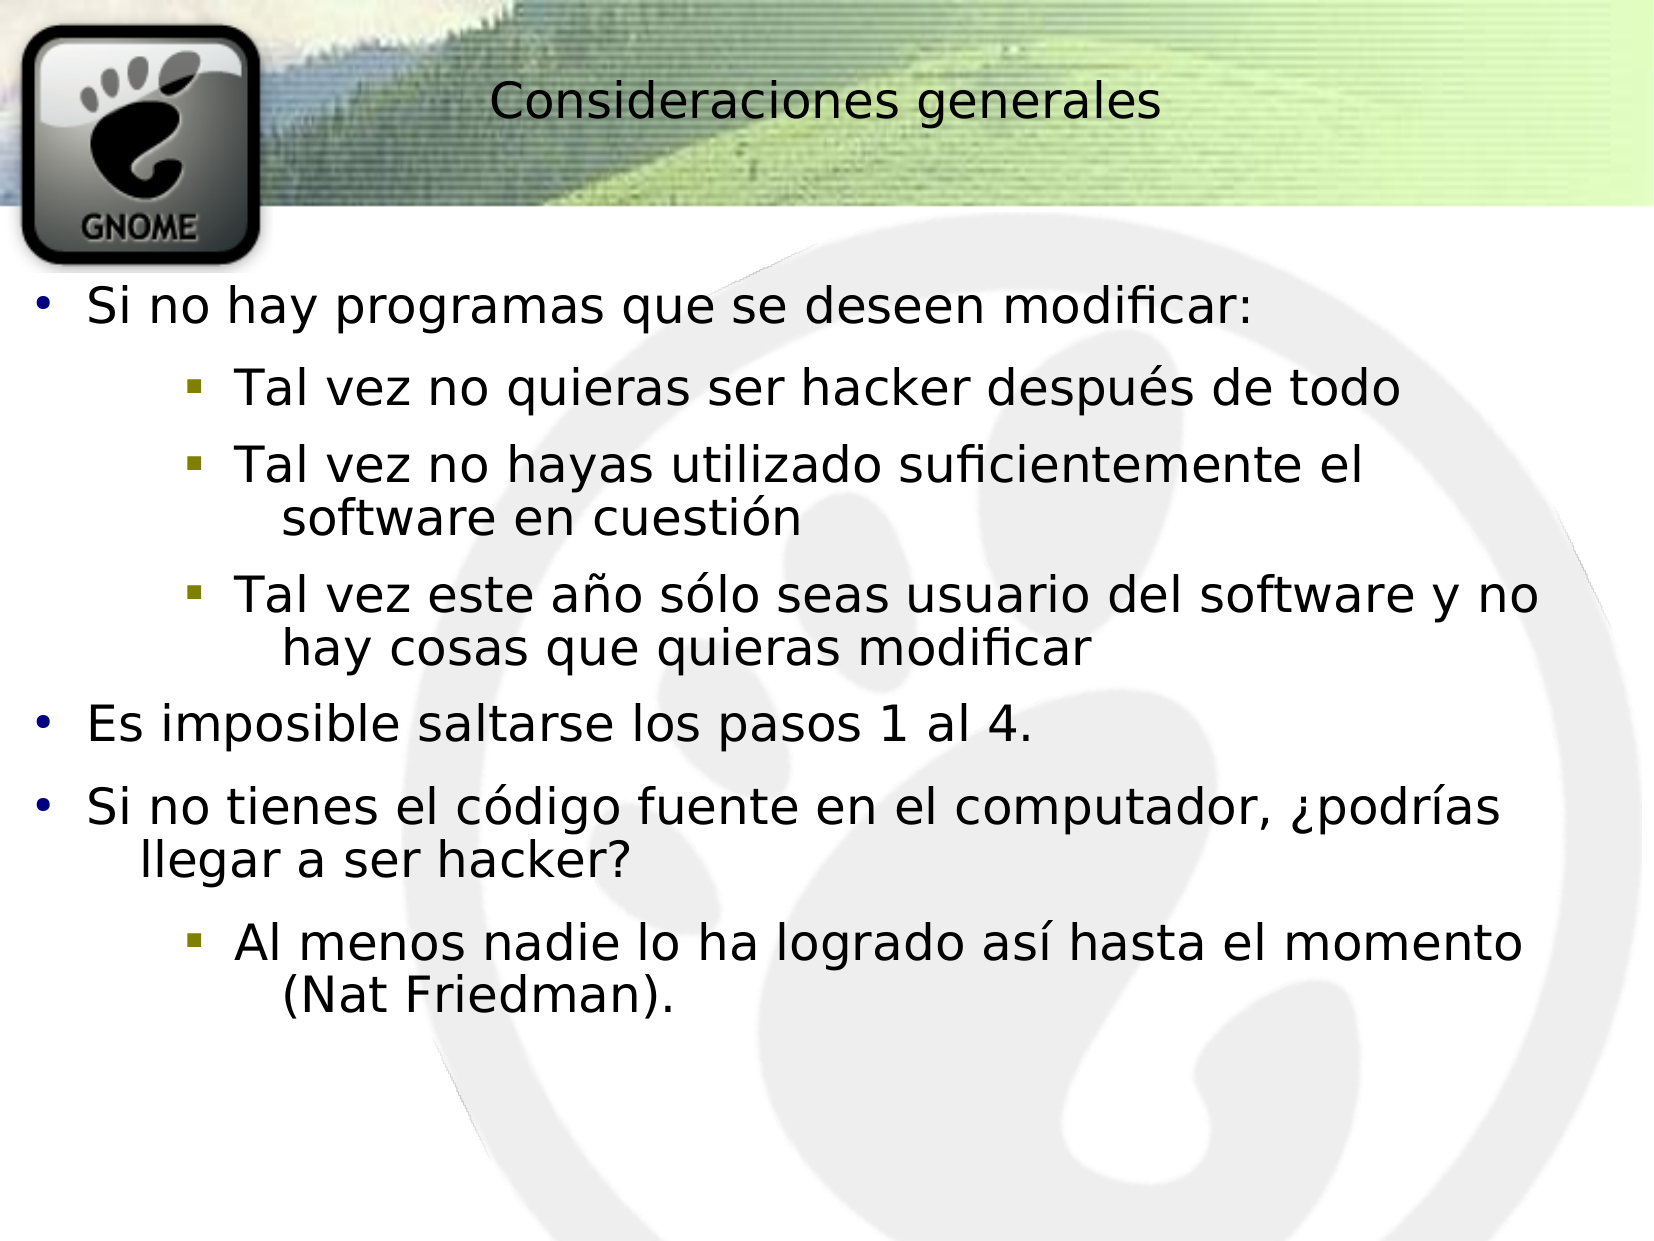

# Consideraciones generales
Si no hay programas que se deseen modificar:
Tal vez no quieras ser hacker después de todo
Tal vez no hayas utilizado suficientemente el software en cuestión
Tal vez este año sólo seas usuario del software y no hay cosas que quieras modificar
Es imposible saltarse los pasos 1 al 4.
Si no tienes el código fuente en el computador, ¿podrías llegar a ser hacker?
Al menos nadie lo ha logrado así hasta el momento (Nat Friedman).